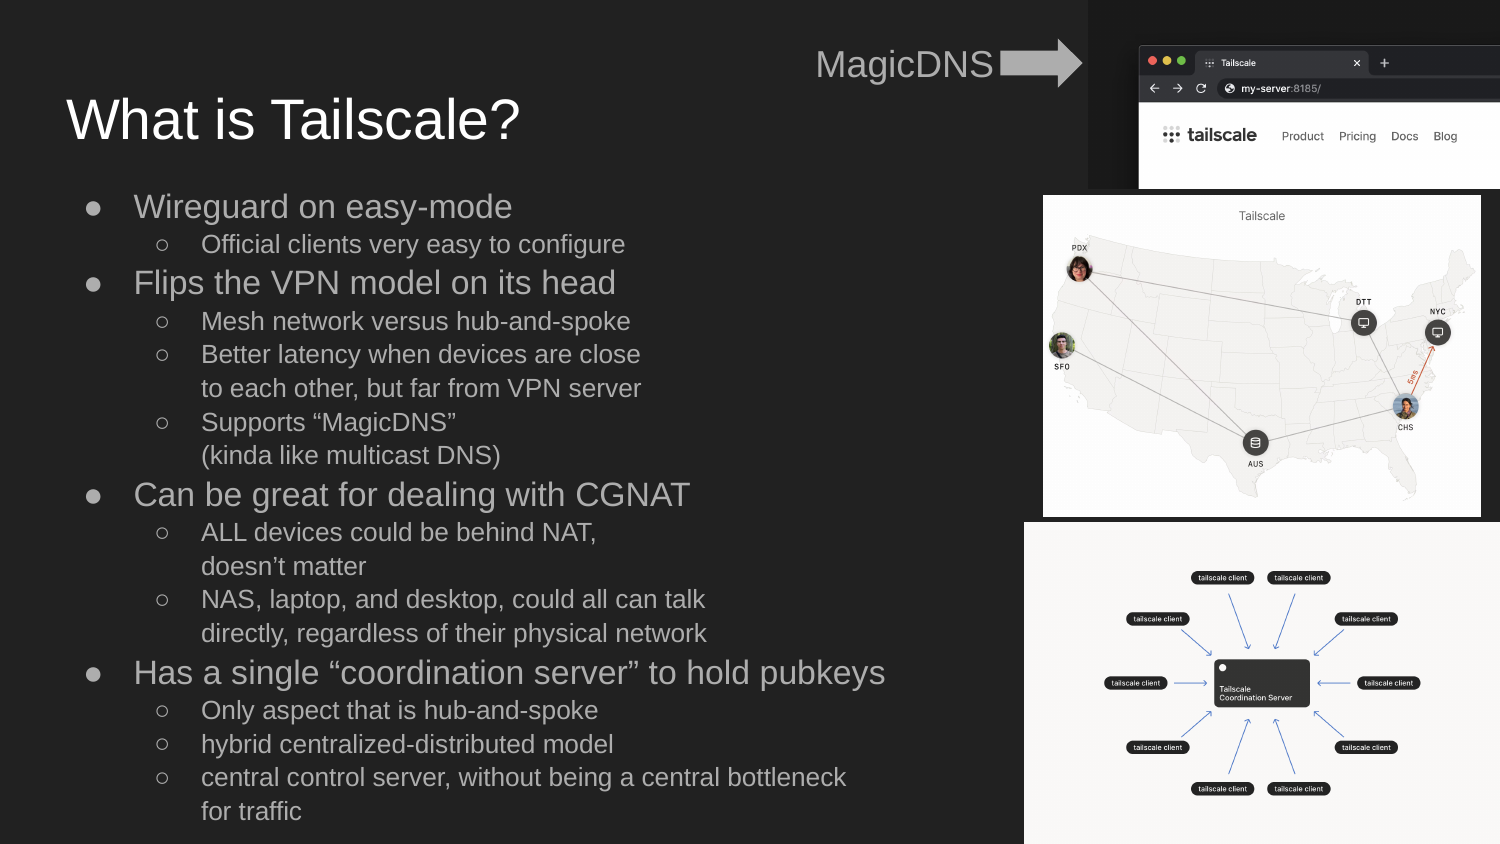

MagicDNS
# What is Tailscale?
Wireguard on easy-mode
Official clients very easy to configure
Flips the VPN model on its head
Mesh network versus hub-and-spoke
Better latency when devices are close
to each other, but far from VPN server
Supports “MagicDNS”
(kinda like multicast DNS)
Can be great for dealing with CGNAT
ALL devices could be behind NAT,
doesn’t matter
NAS, laptop, and desktop, could all can talk
directly, regardless of their physical network
Has a single “coordination server” to hold pubkeys
Only aspect that is hub-and-spoke
hybrid centralized-distributed model
central control server, without being a central bottleneck
for traffic